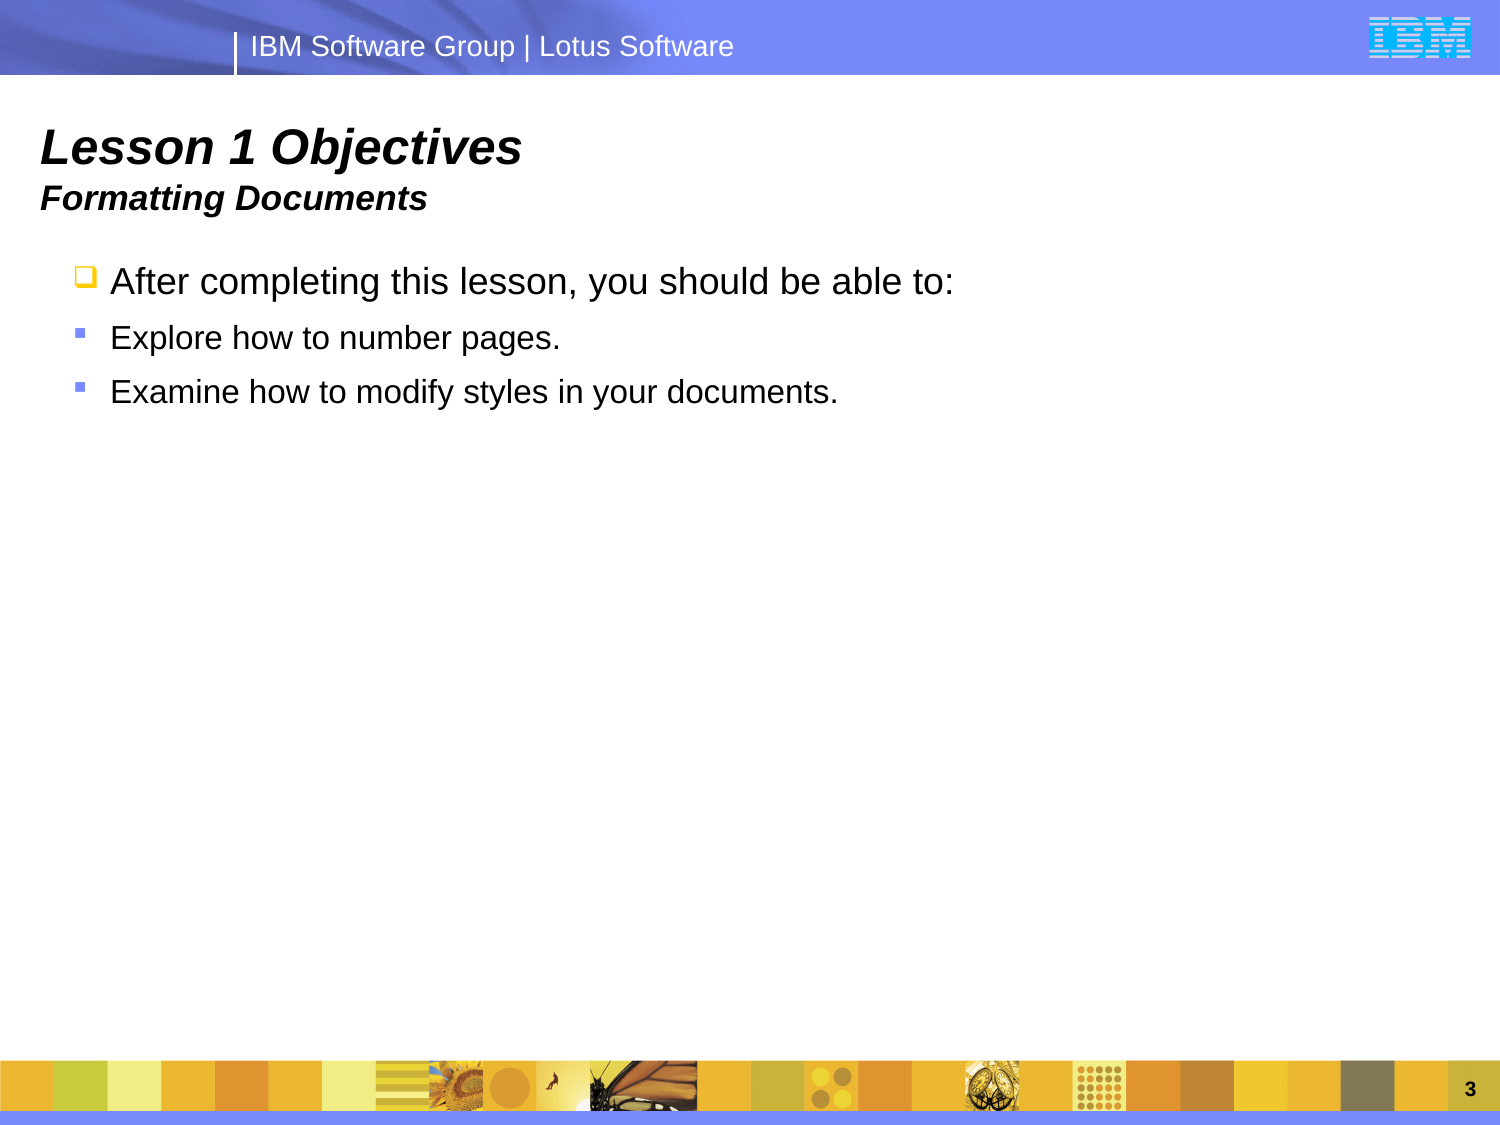

# Lesson 1 Objectives Formatting Documents
After completing this lesson, you should be able to:
Explore how to number pages.
Examine how to modify styles in your documents.
3